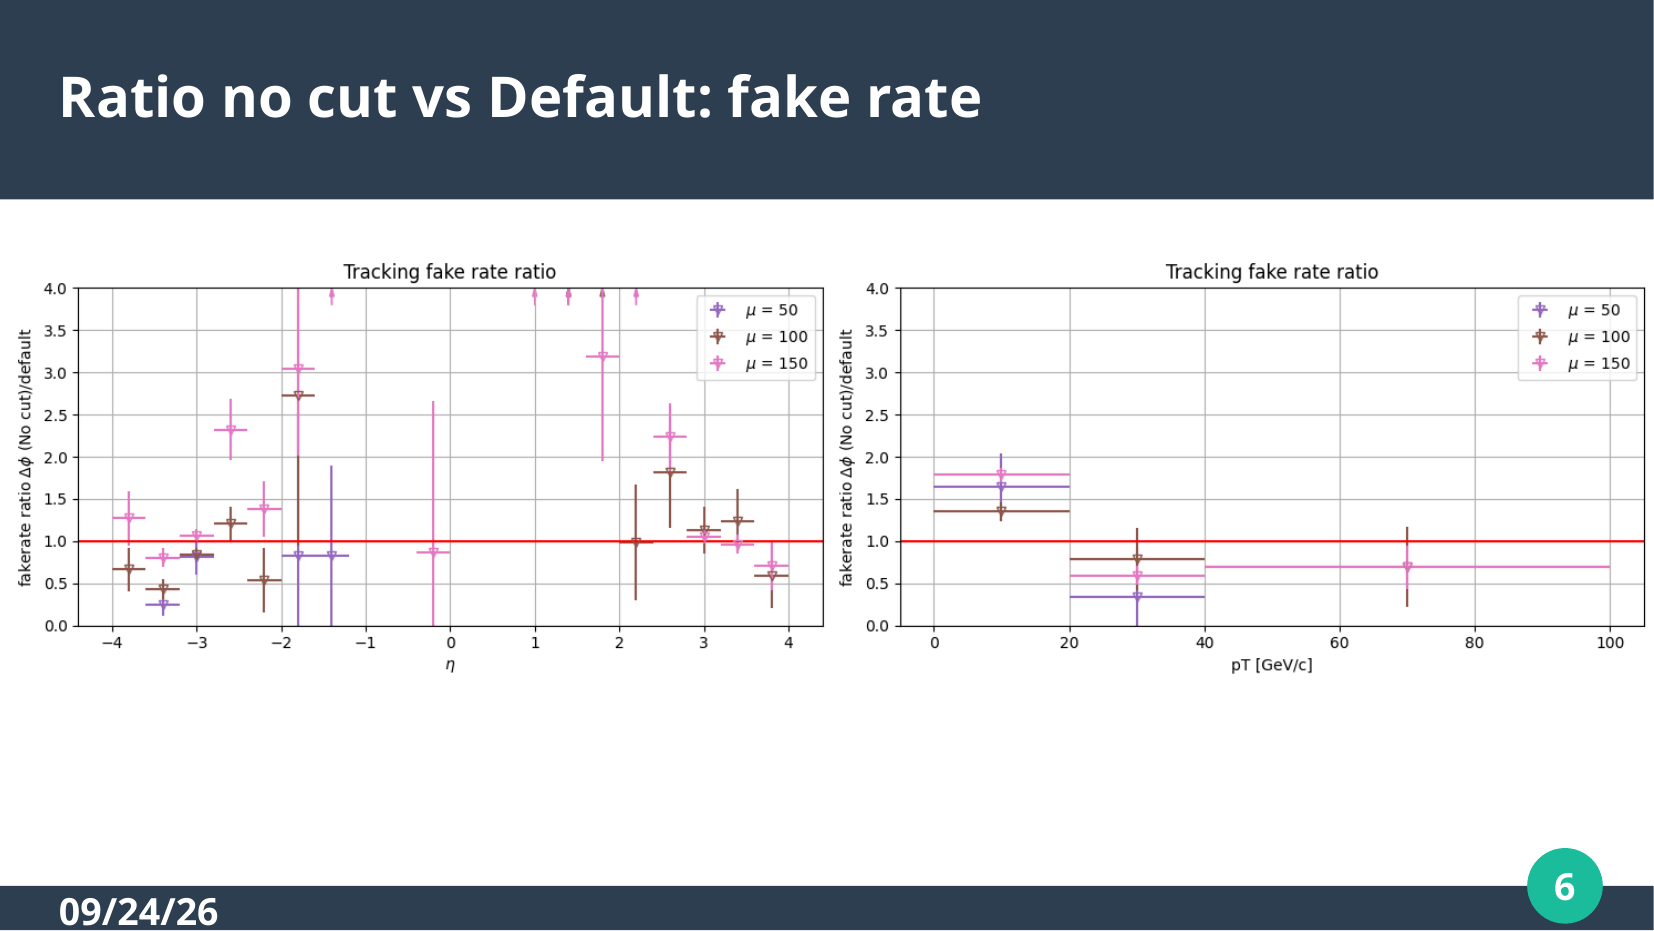

# Ratio no cut vs Default: fake rate